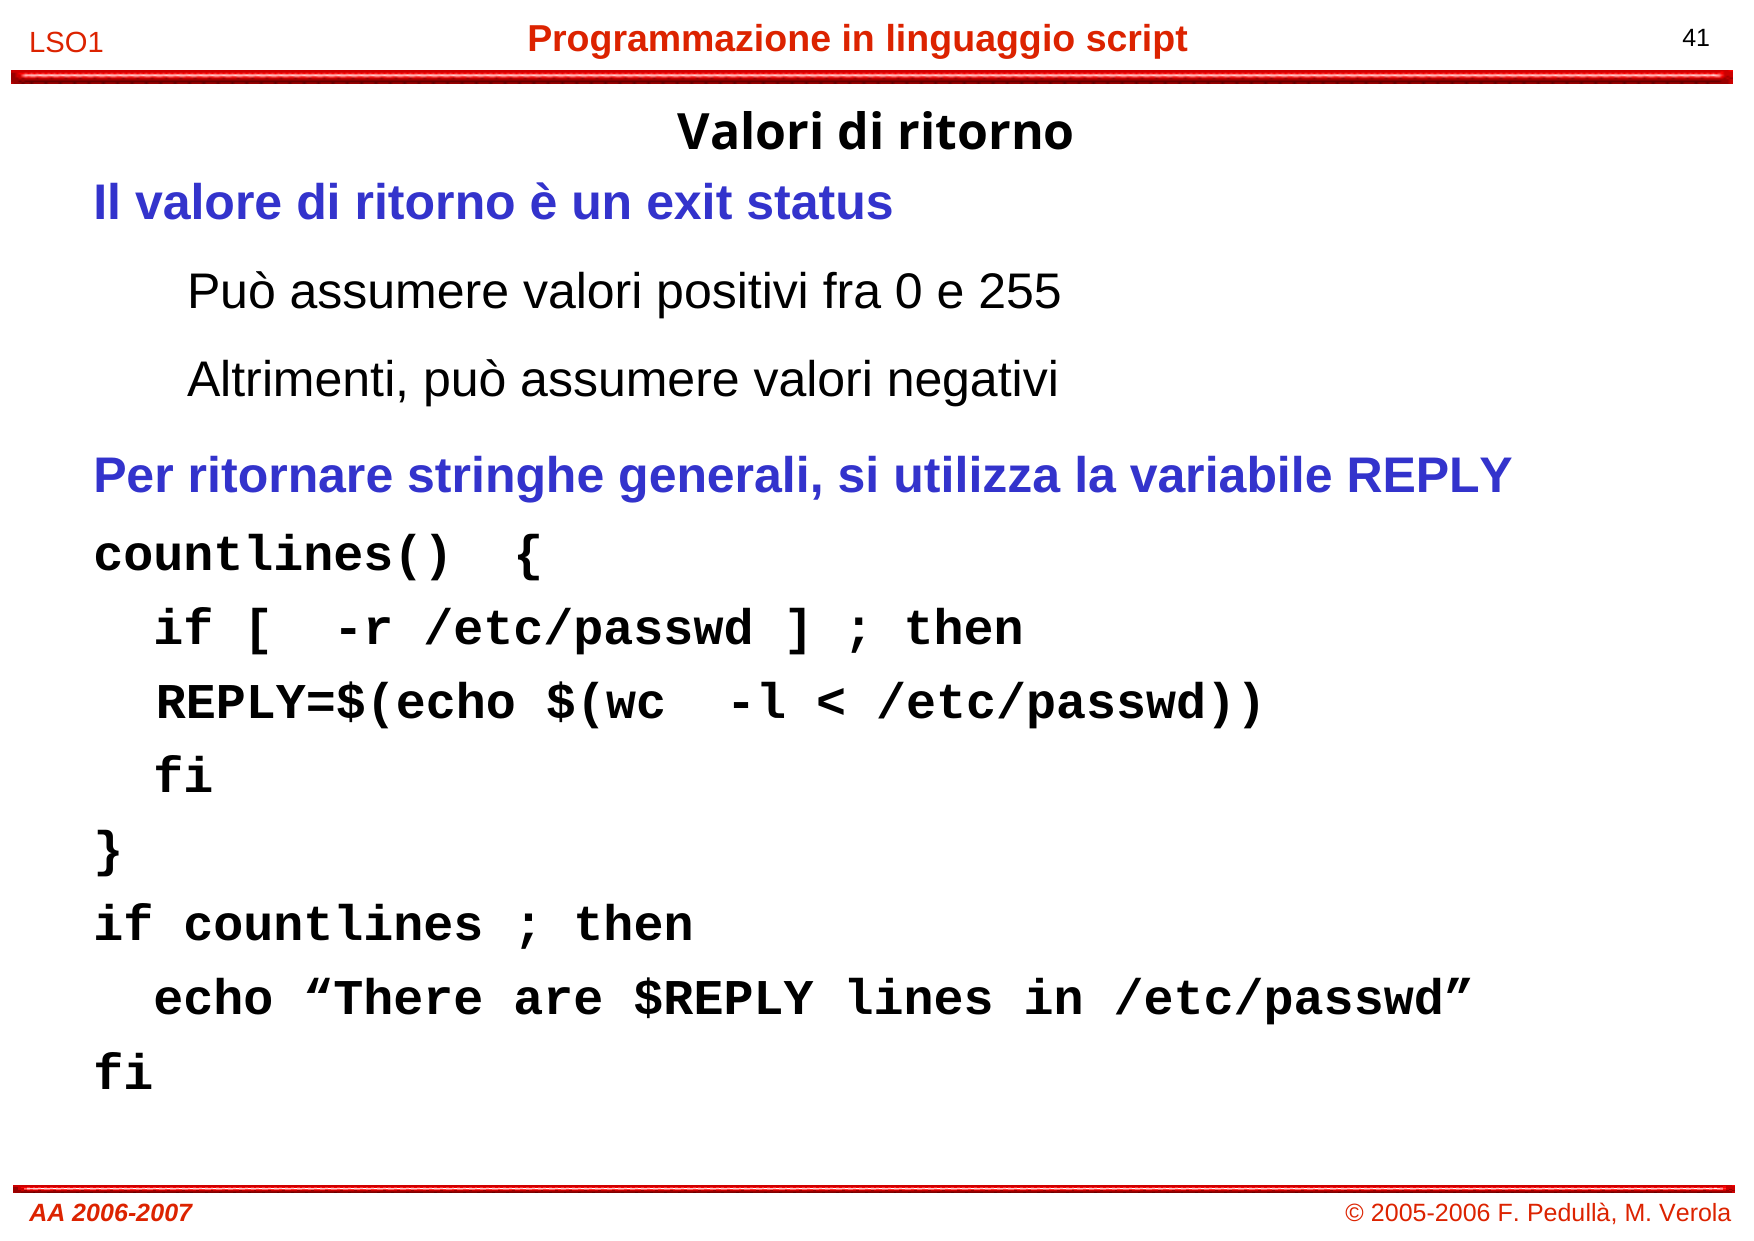

# Valori di ritorno
Il valore di ritorno è un exit status
Può assumere valori positivi fra 0 e 255
Altrimenti, può assumere valori negativi
Per ritornare stringhe generali, si utilizza la variabile REPLY
countlines() {
 if [ -r /etc/passwd ] ; then
	REPLY=$(echo $(wc -l < /etc/passwd))
 fi
}
if countlines ; then
 echo “There are $REPLY lines in /etc/passwd”
fi